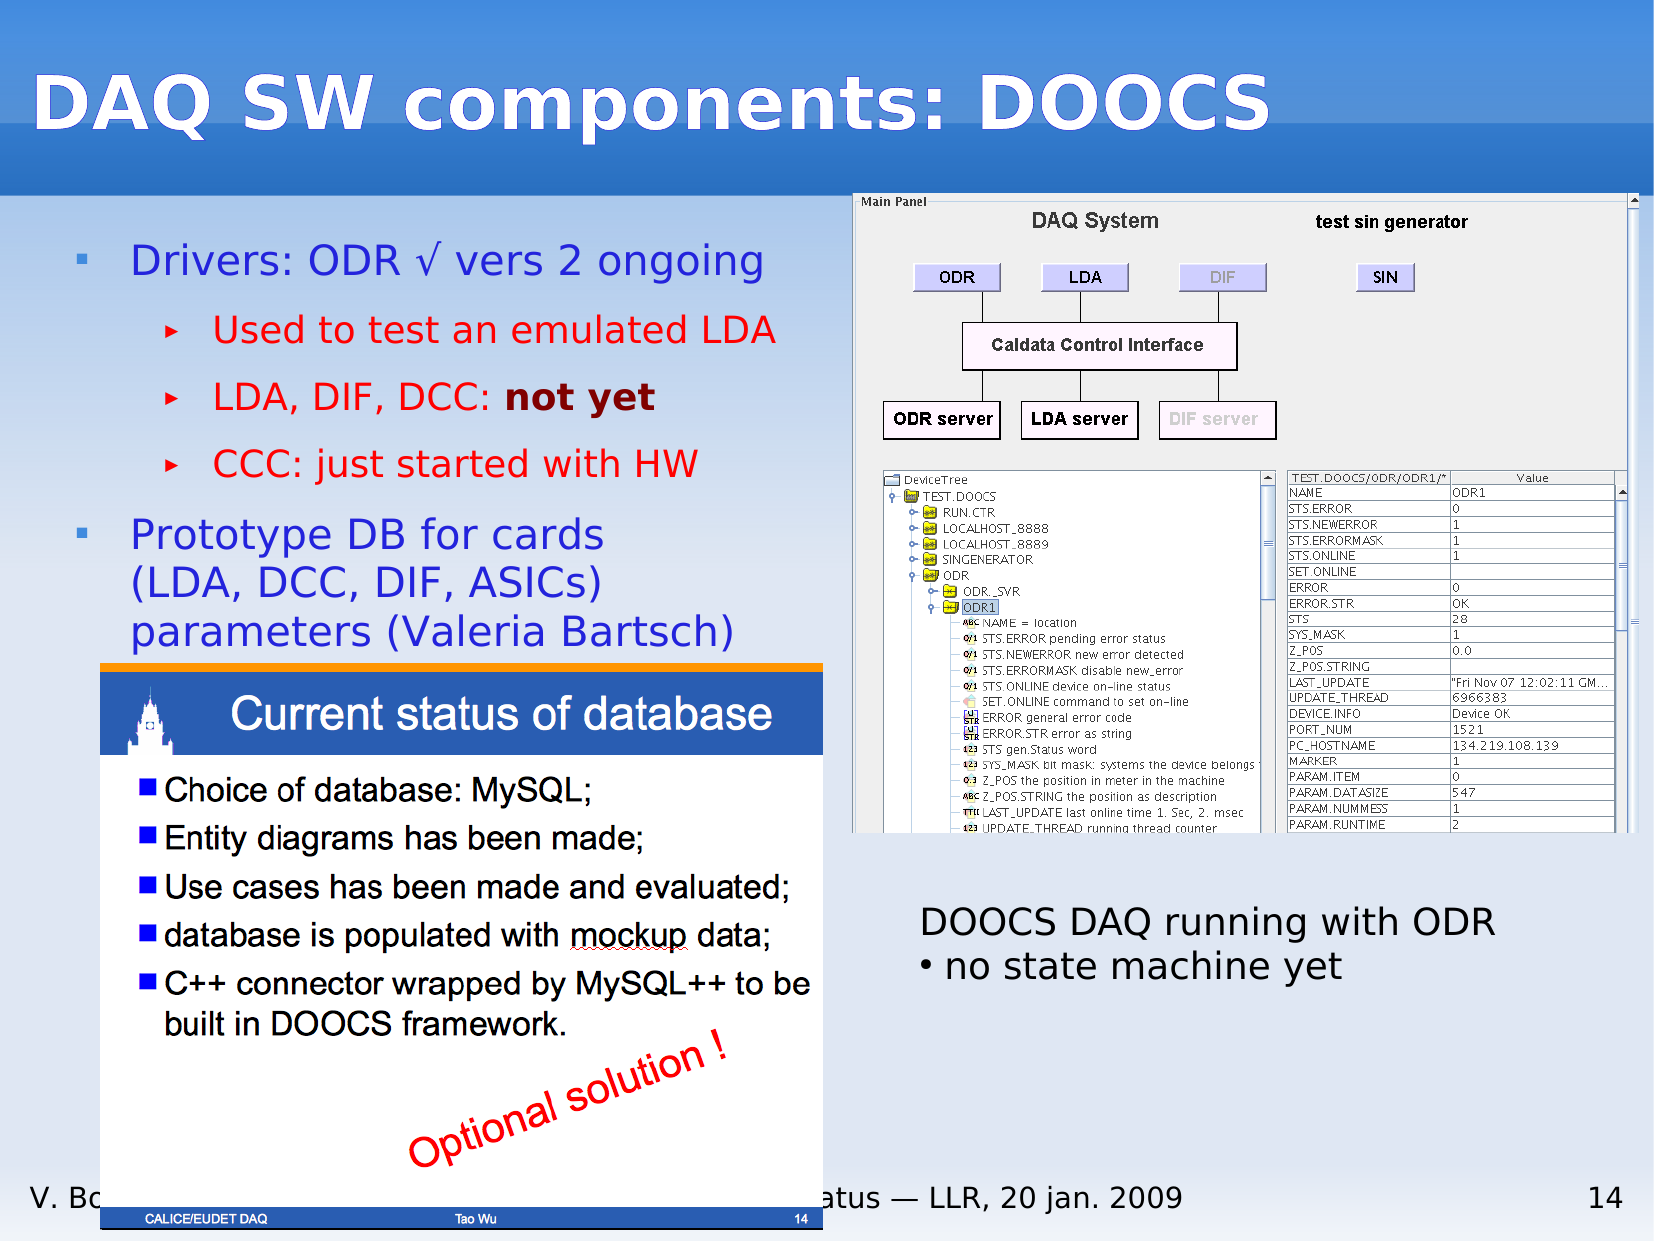

# DAQ SW components: DOOCS
Drivers: ODR √ vers 2 ongoing
Used to test an emulated LDA
LDA, DIF, DCC: not yet
CCC: just started with HW
Prototype DB for cards
(LDA, DCC, DIF, ASICs)
parameters (Valeria Bartsch)
DOOCS DAQ running with ODR
 no state machine yet
DAQ for the DHCAL status — LLR, 20 jan. 2009
14